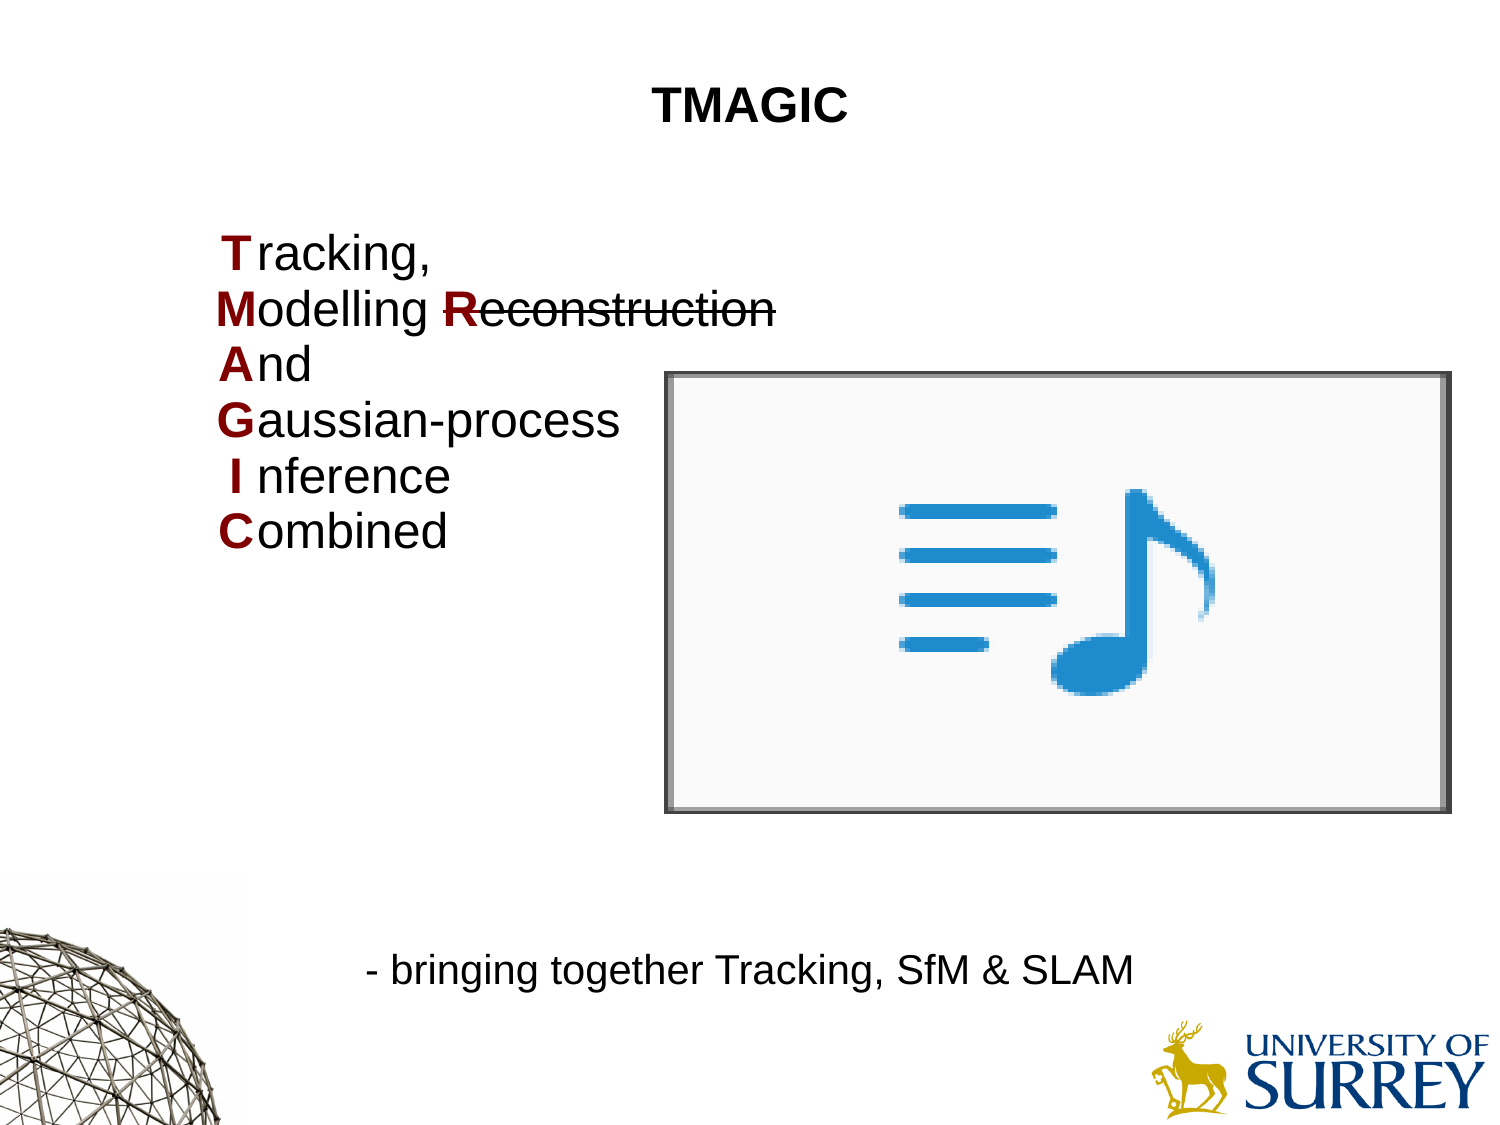

# TMAGIC
T
M
A
G
I
C
racking,
odelling Reconstruction
nd
aussian-process
nference
ombined
- bringing together Tracking, SfM & SLAM